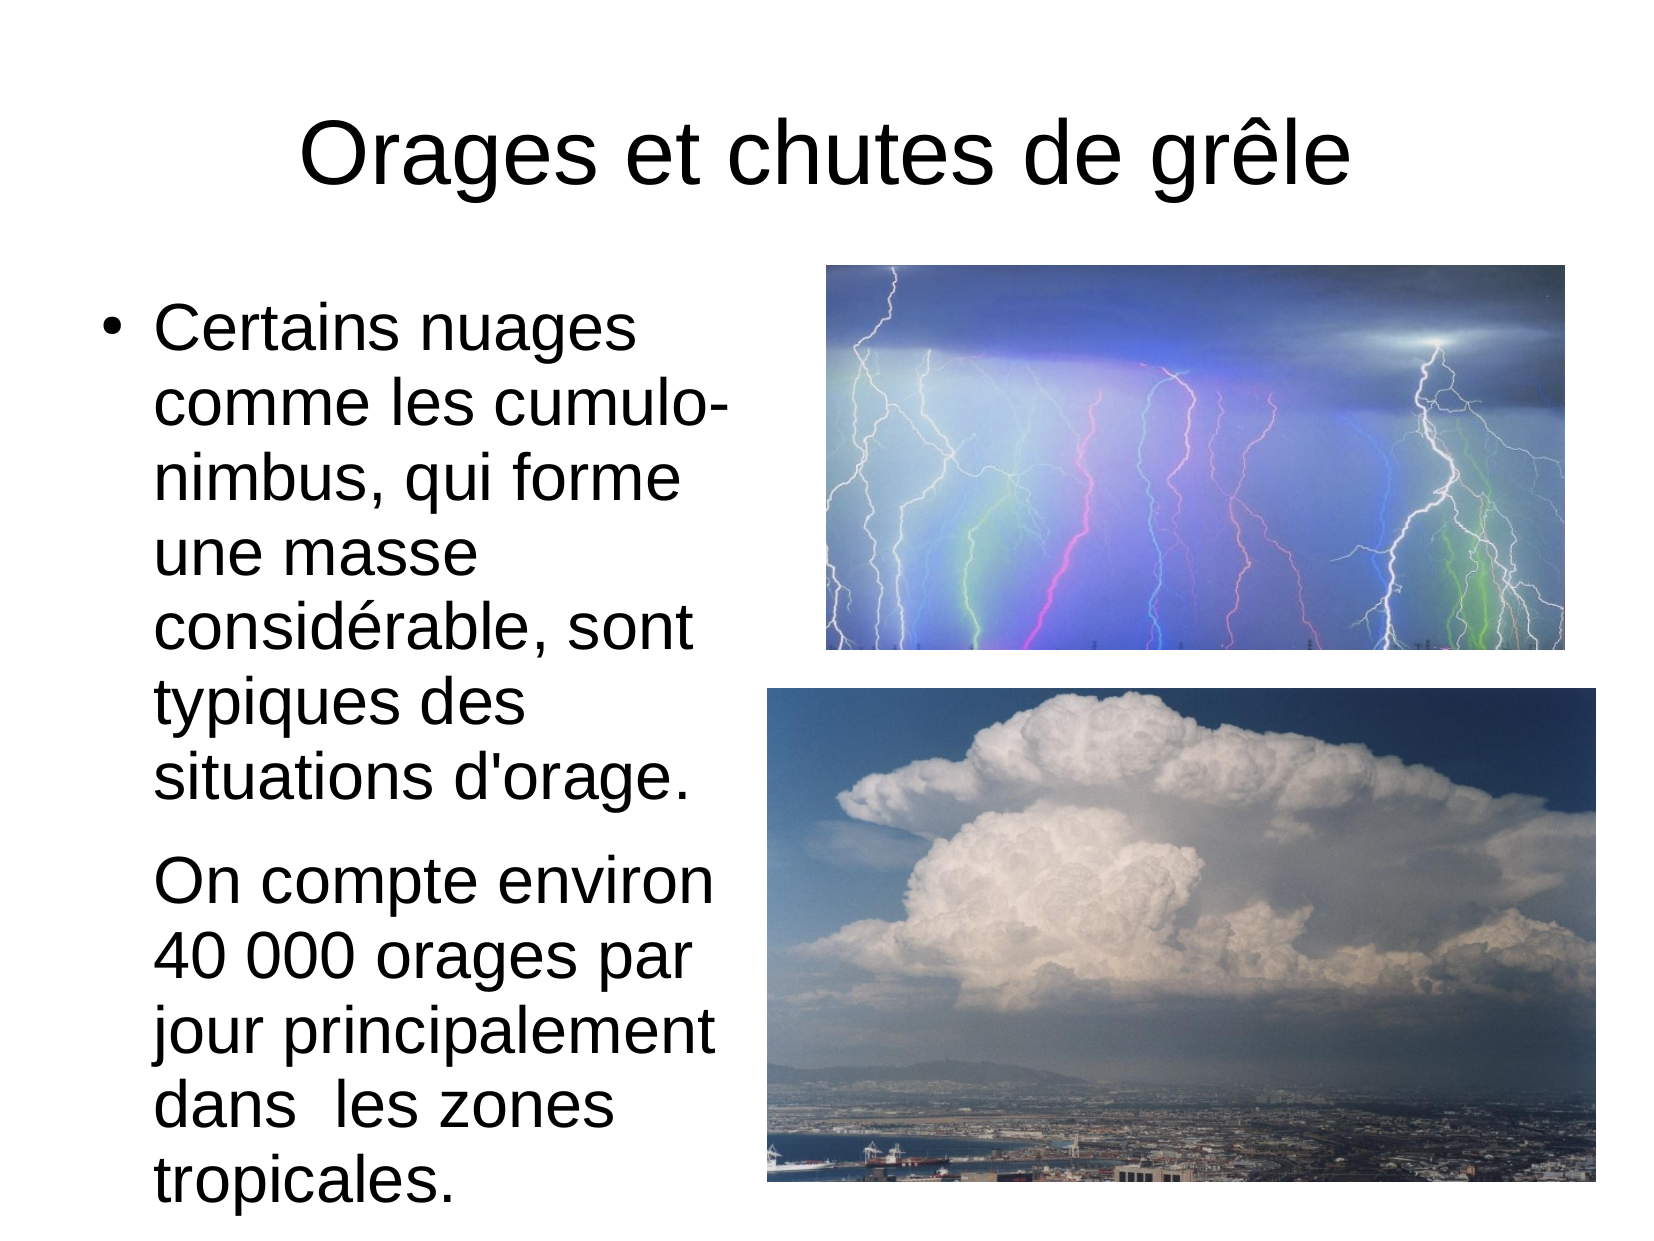

# Orages et chutes de grêle
Certains nuages comme les cumulo-nimbus, qui forme une masse considérable, sont typiques des situations d'orage.
On compte environ 40 000 orages par jour principalement dans les zones tropicales.